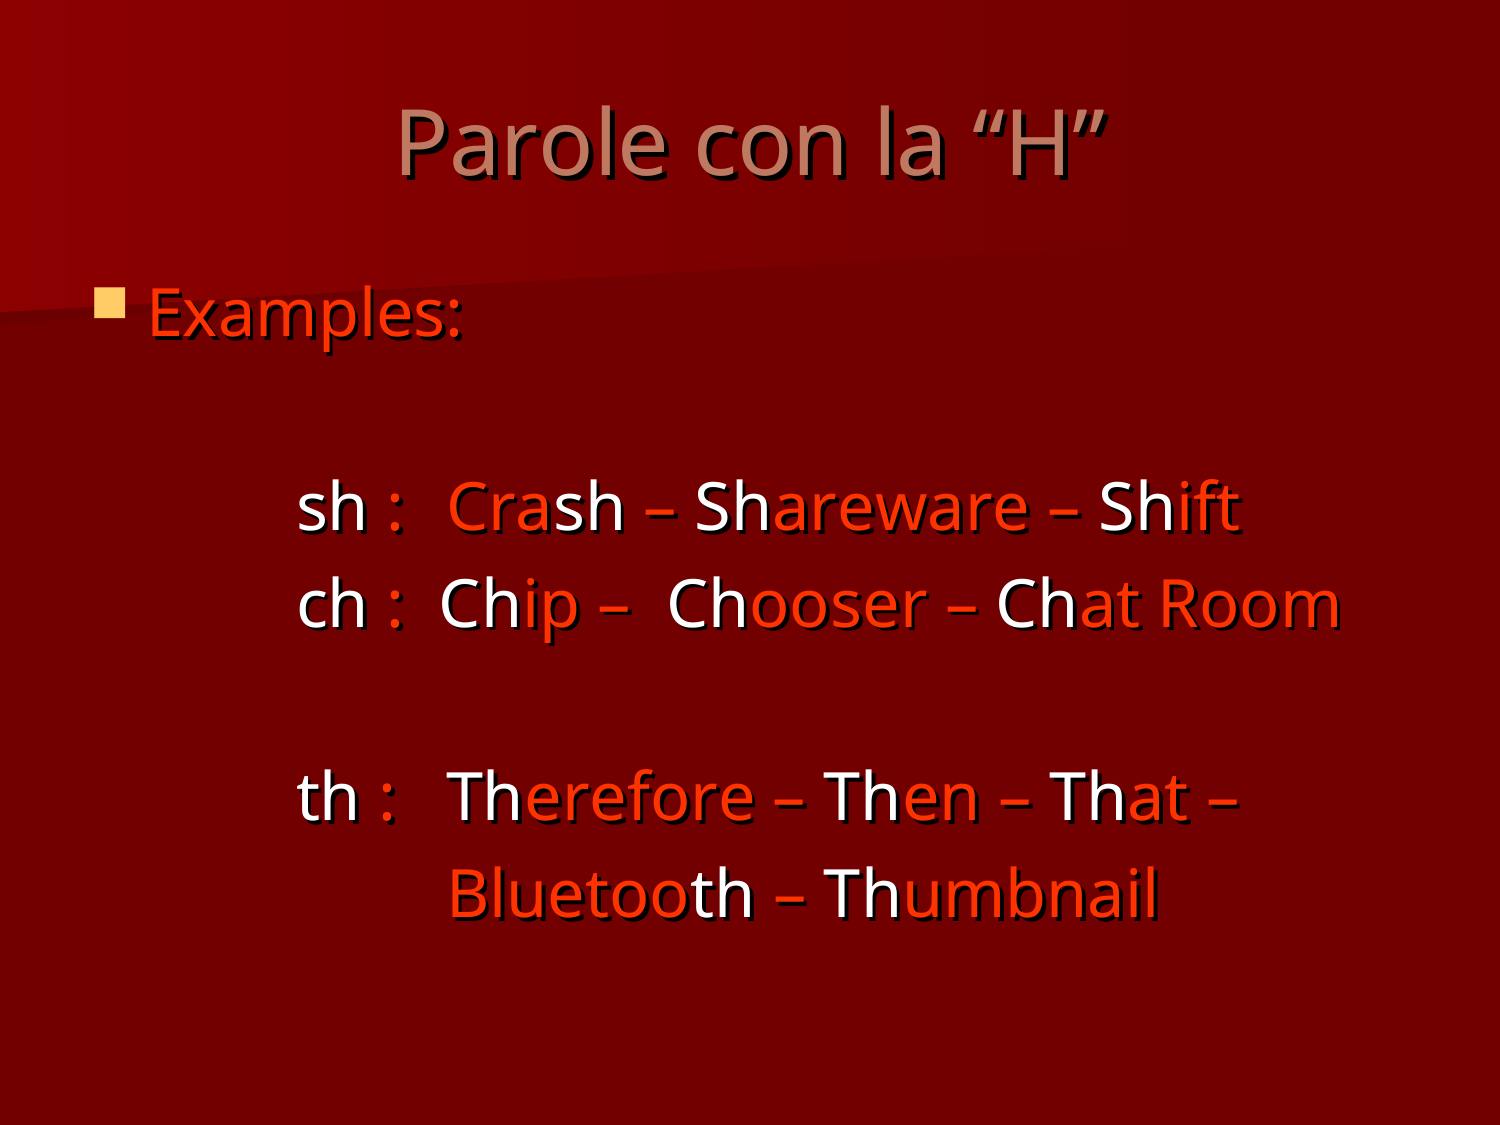

# Parole con la “H”
Examples:
		sh : 	Crash – Shareware – Shift
		ch : Chip – Chooser – Chat Room
		th :	Therefore – Then – That –
 			Bluetooth – Thumbnail